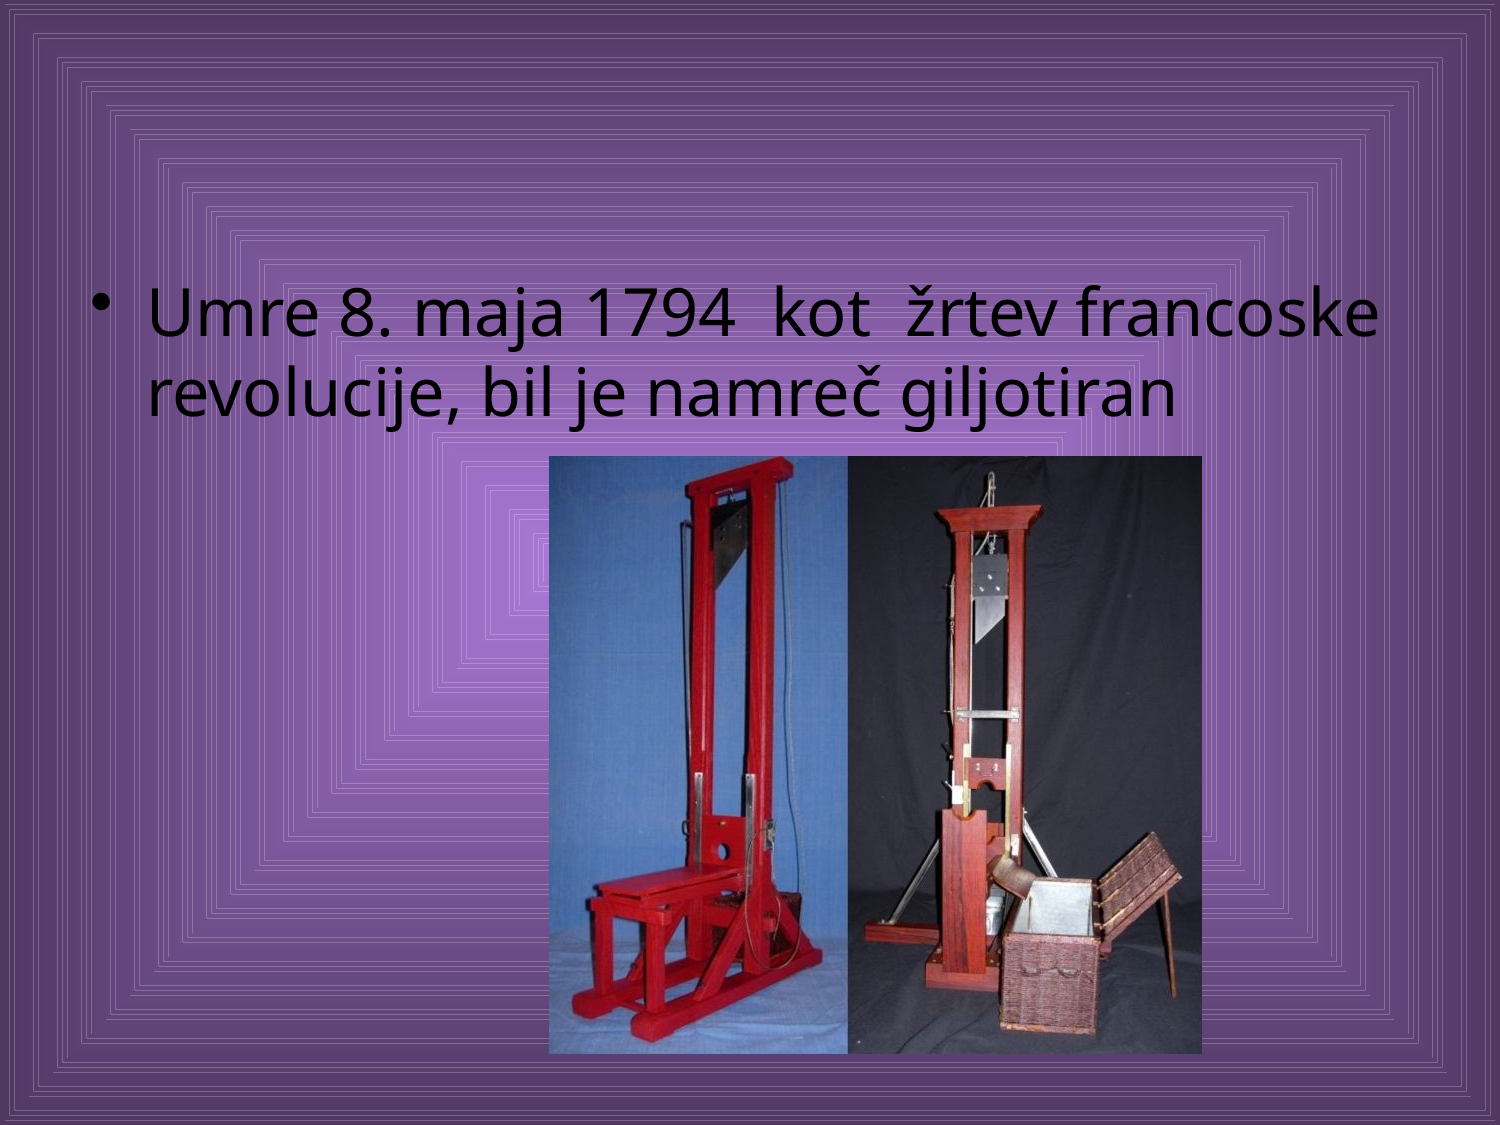

#
Umre 8. maja 1794 kot žrtev francoske revolucije, bil je namreč giljotiran